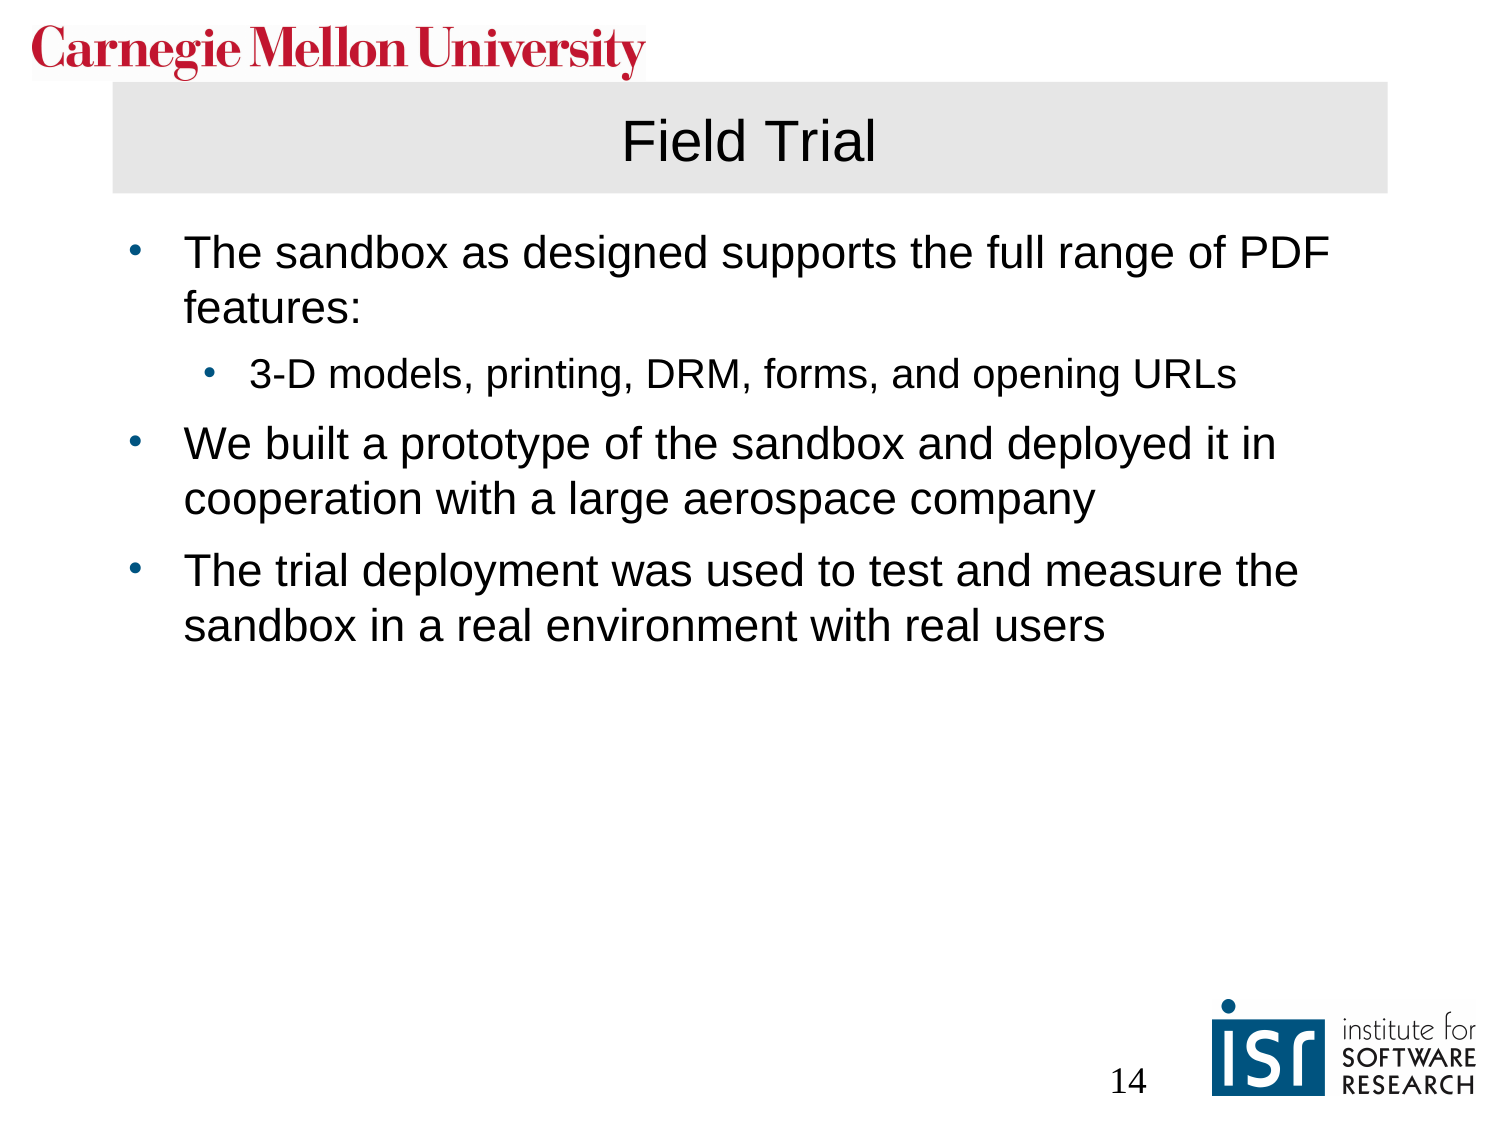

# Field Trial
The sandbox as designed supports the full range of PDF features:
3-D models, printing, DRM, forms, and opening URLs
We built a prototype of the sandbox and deployed it in cooperation with a large aerospace company
The trial deployment was used to test and measure the sandbox in a real environment with real users